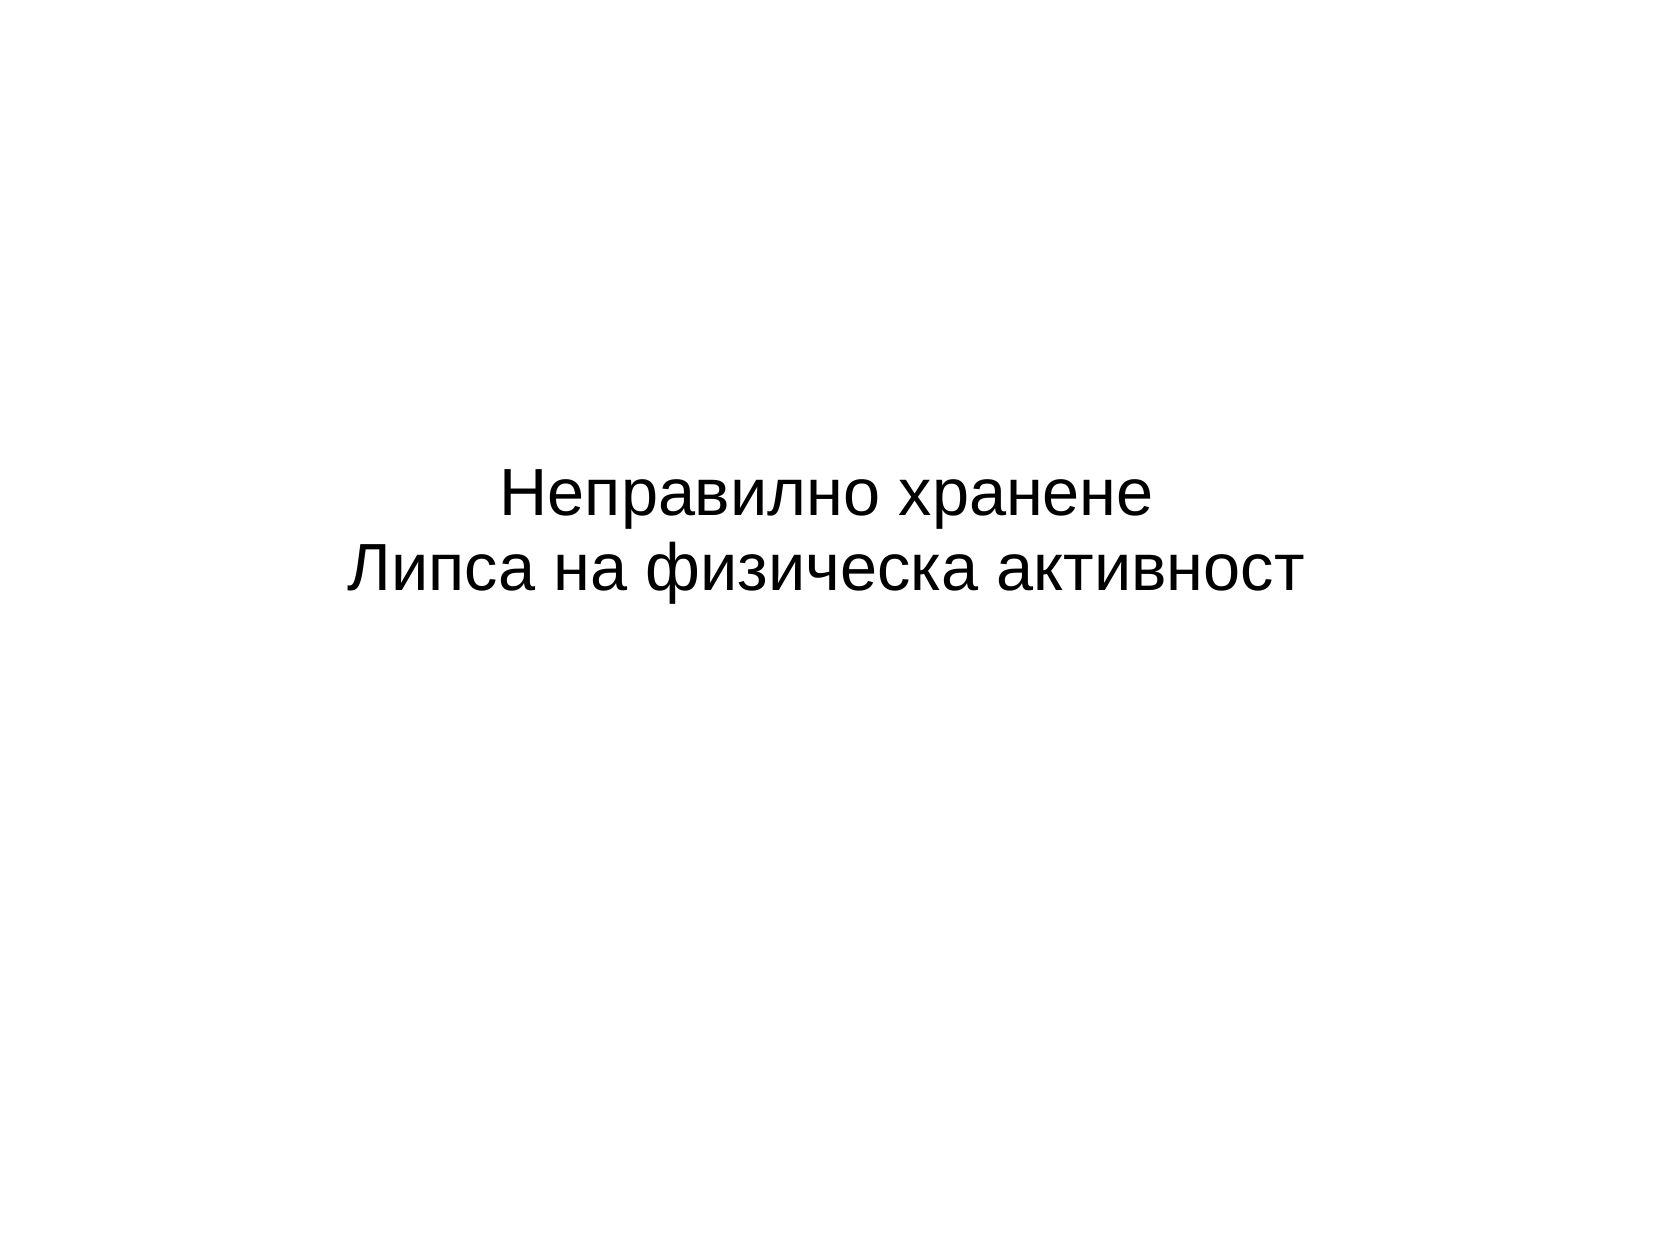

# Неправилно хранене
Липса на физическа активност